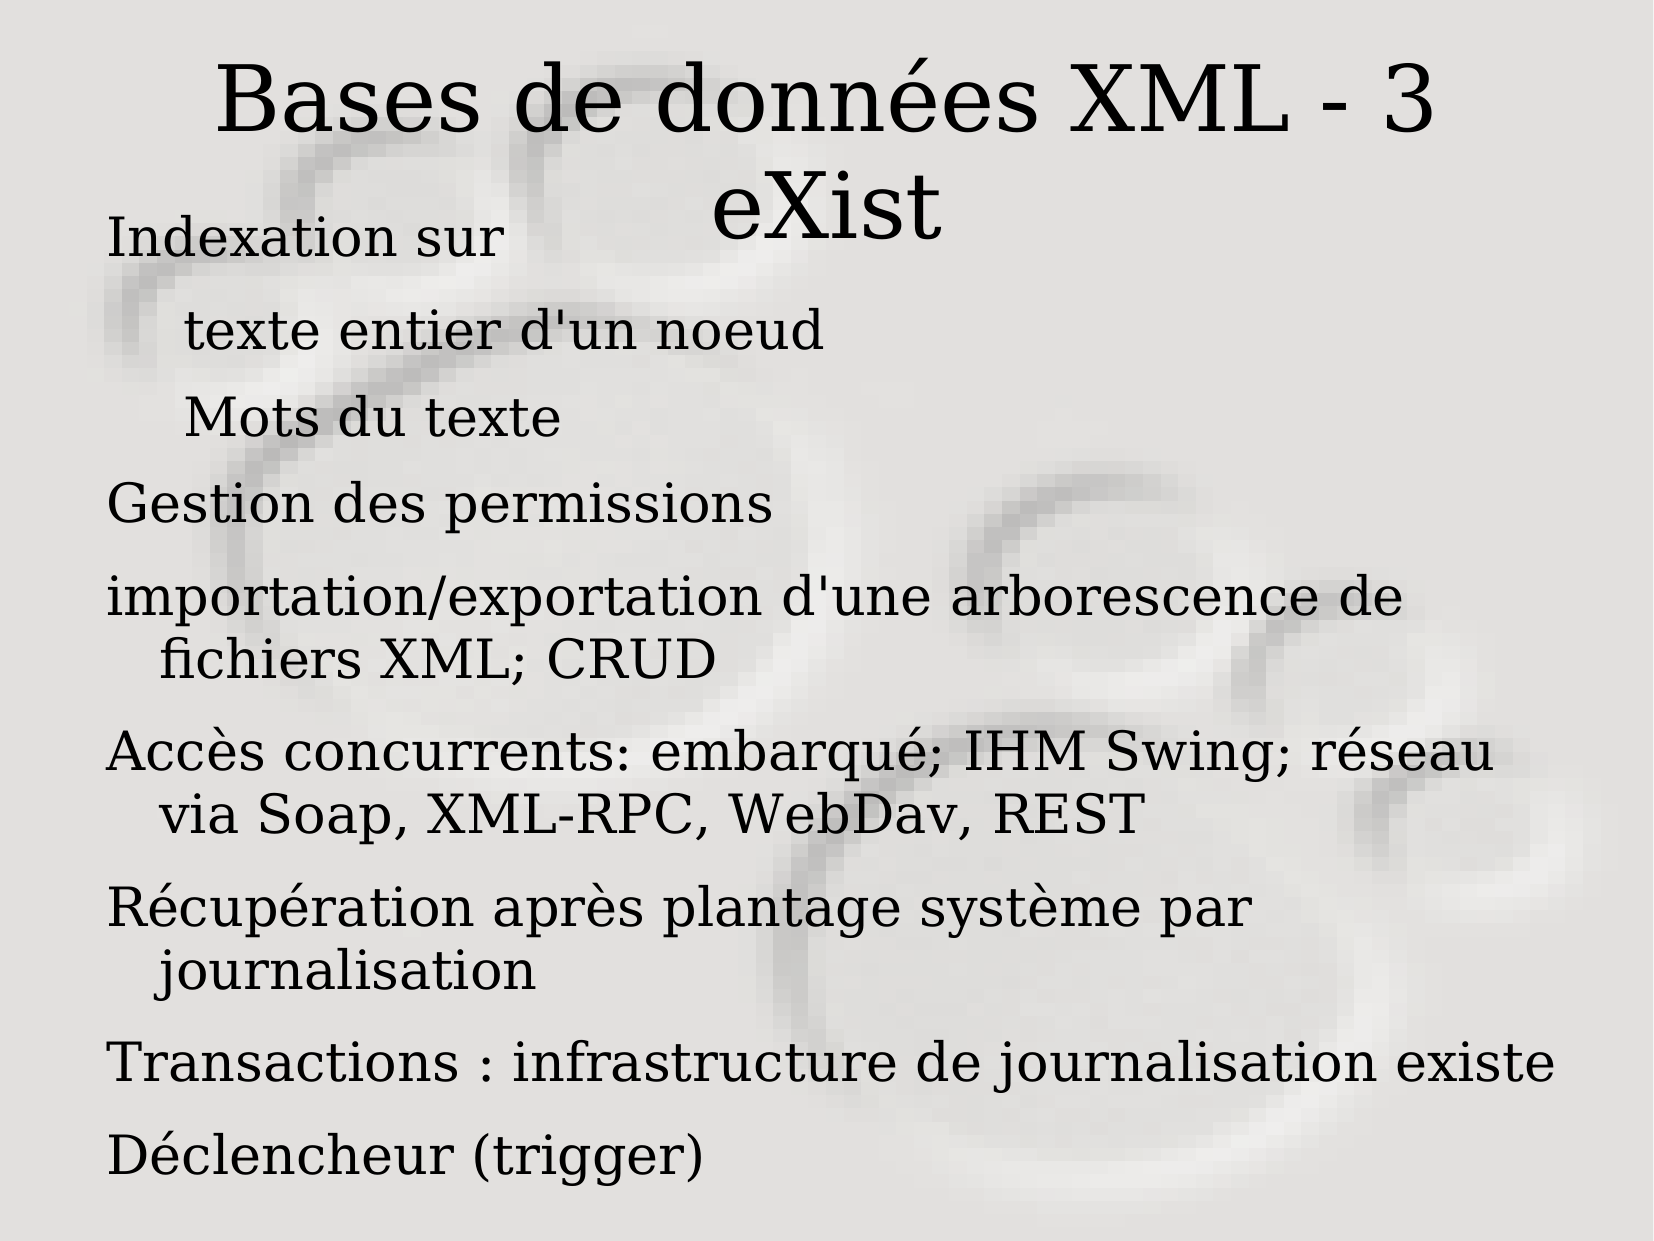

# Bases de données XML - 3 eXist
Indexation sur
texte entier d'un noeud
Mots du texte
Gestion des permissions
importation/exportation d'une arborescence de fichiers XML; CRUD
Accès concurrents: embarqué; IHM Swing; réseau via Soap, XML-RPC, WebDav, REST
Récupération après plantage système par journalisation
Transactions : infrastructure de journalisation existe
Déclencheur (trigger)